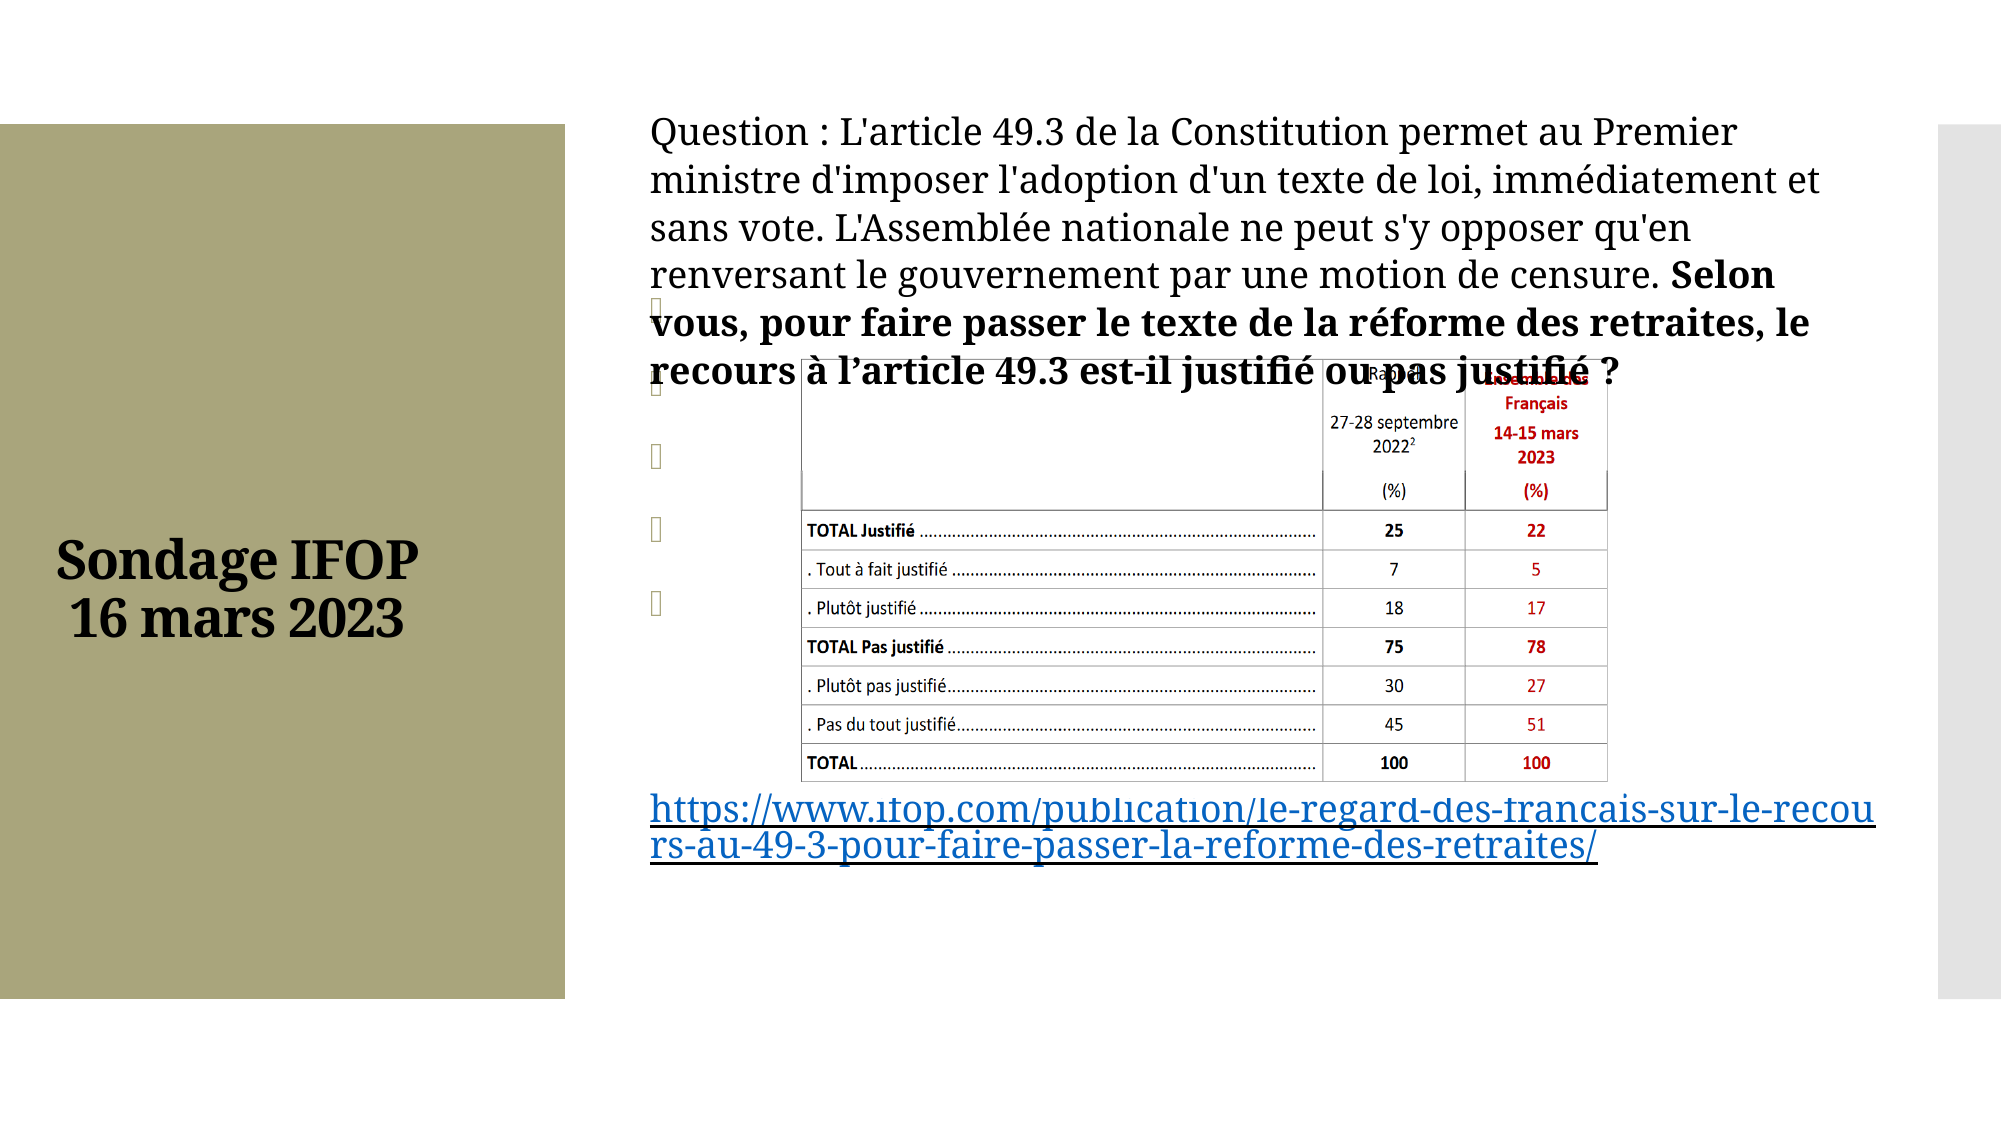

Question : L'article 49.3 de la Constitution permet au Premier ministre d'imposer l'adoption d'un texte de loi, immédiatement et sans vote. L'Assemblée nationale ne peut s'y opposer qu'en renversant le gouvernement par une motion de censure. Selon vous, pour faire passer le texte de la réforme des retraites, le recours à l’article 49.3 est-il justifié ou pas justifié ?
https://www.ifop.com/publication/le-regard-des-francais-sur-le-recours-au-49-3-pour-faire-passer-la-reforme-des-retraites/
# Sondage IFOP  16 mars 2023